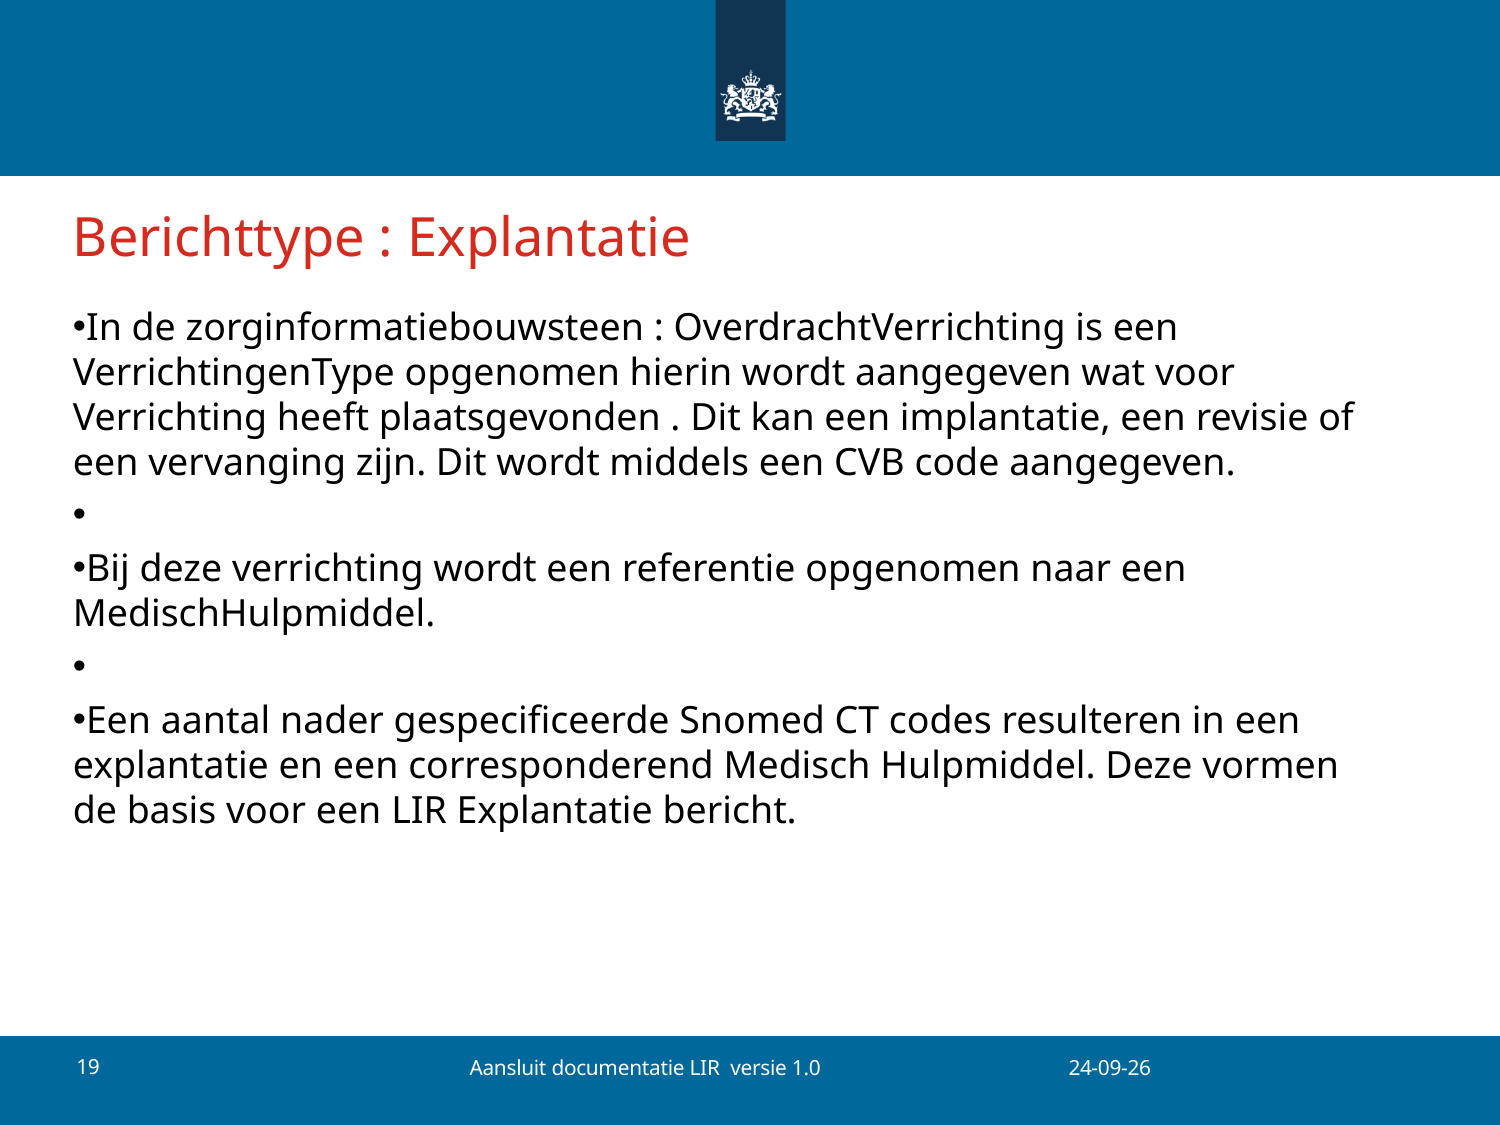

# Berichttype : Explantatie
In de zorginformatiebouwsteen : OverdrachtVerrichting is een VerrichtingenType opgenomen hierin wordt aangegeven wat voor Verrichting heeft plaatsgevonden . Dit kan een implantatie, een revisie of een vervanging zijn. Dit wordt middels een CVB code aangegeven.
Bij deze verrichting wordt een referentie opgenomen naar een MedischHulpmiddel.
Een aantal nader gespecificeerde Snomed CT codes resulteren in een explantatie en een corresponderend Medisch Hulpmiddel. Deze vormen de basis voor een LIR Explantatie bericht.
Aansluit documentatie LIR versie 1.0